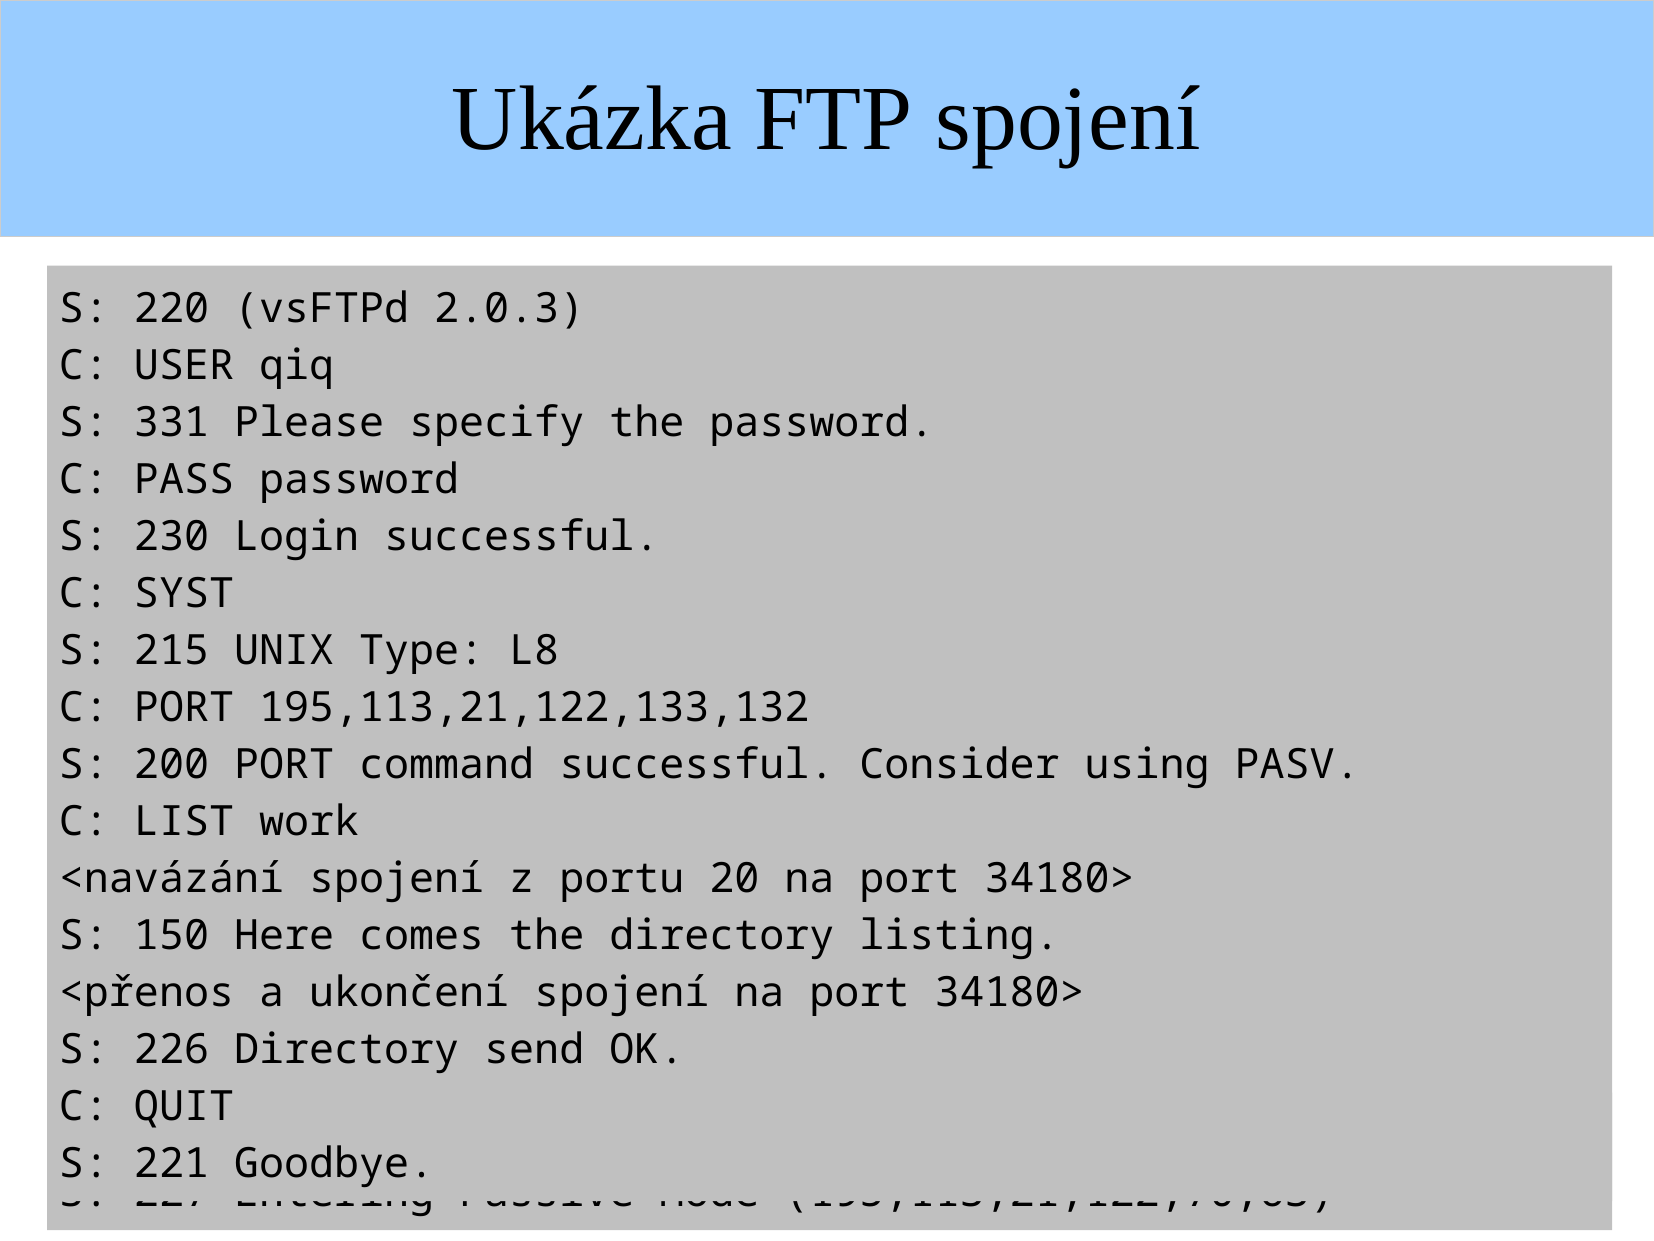

# Ukázka FTP spojení
S: 220 (vsFTPd 2.0.3)
C: USER qiq
S: 331 Please specify the password.
C: PASS password
S: 230 Login successful.
C: SYST
S: 215 UNIX Type: L8
C: PORT 195,113,21,122,133,132
S: 200 PORT command successful. Consider using PASV.
C: LIST work
<navázání spojení z portu 20 na port 34180>
S: 150 Here comes the directory listing.
<přenos a ukončení spojení na port 34180>
S: 226 Directory send OK.
C: QUIT
S: 221 Goodbye.
C: PASV
S: 227 Entering Passive Mode (195,113,21,122,70,63)